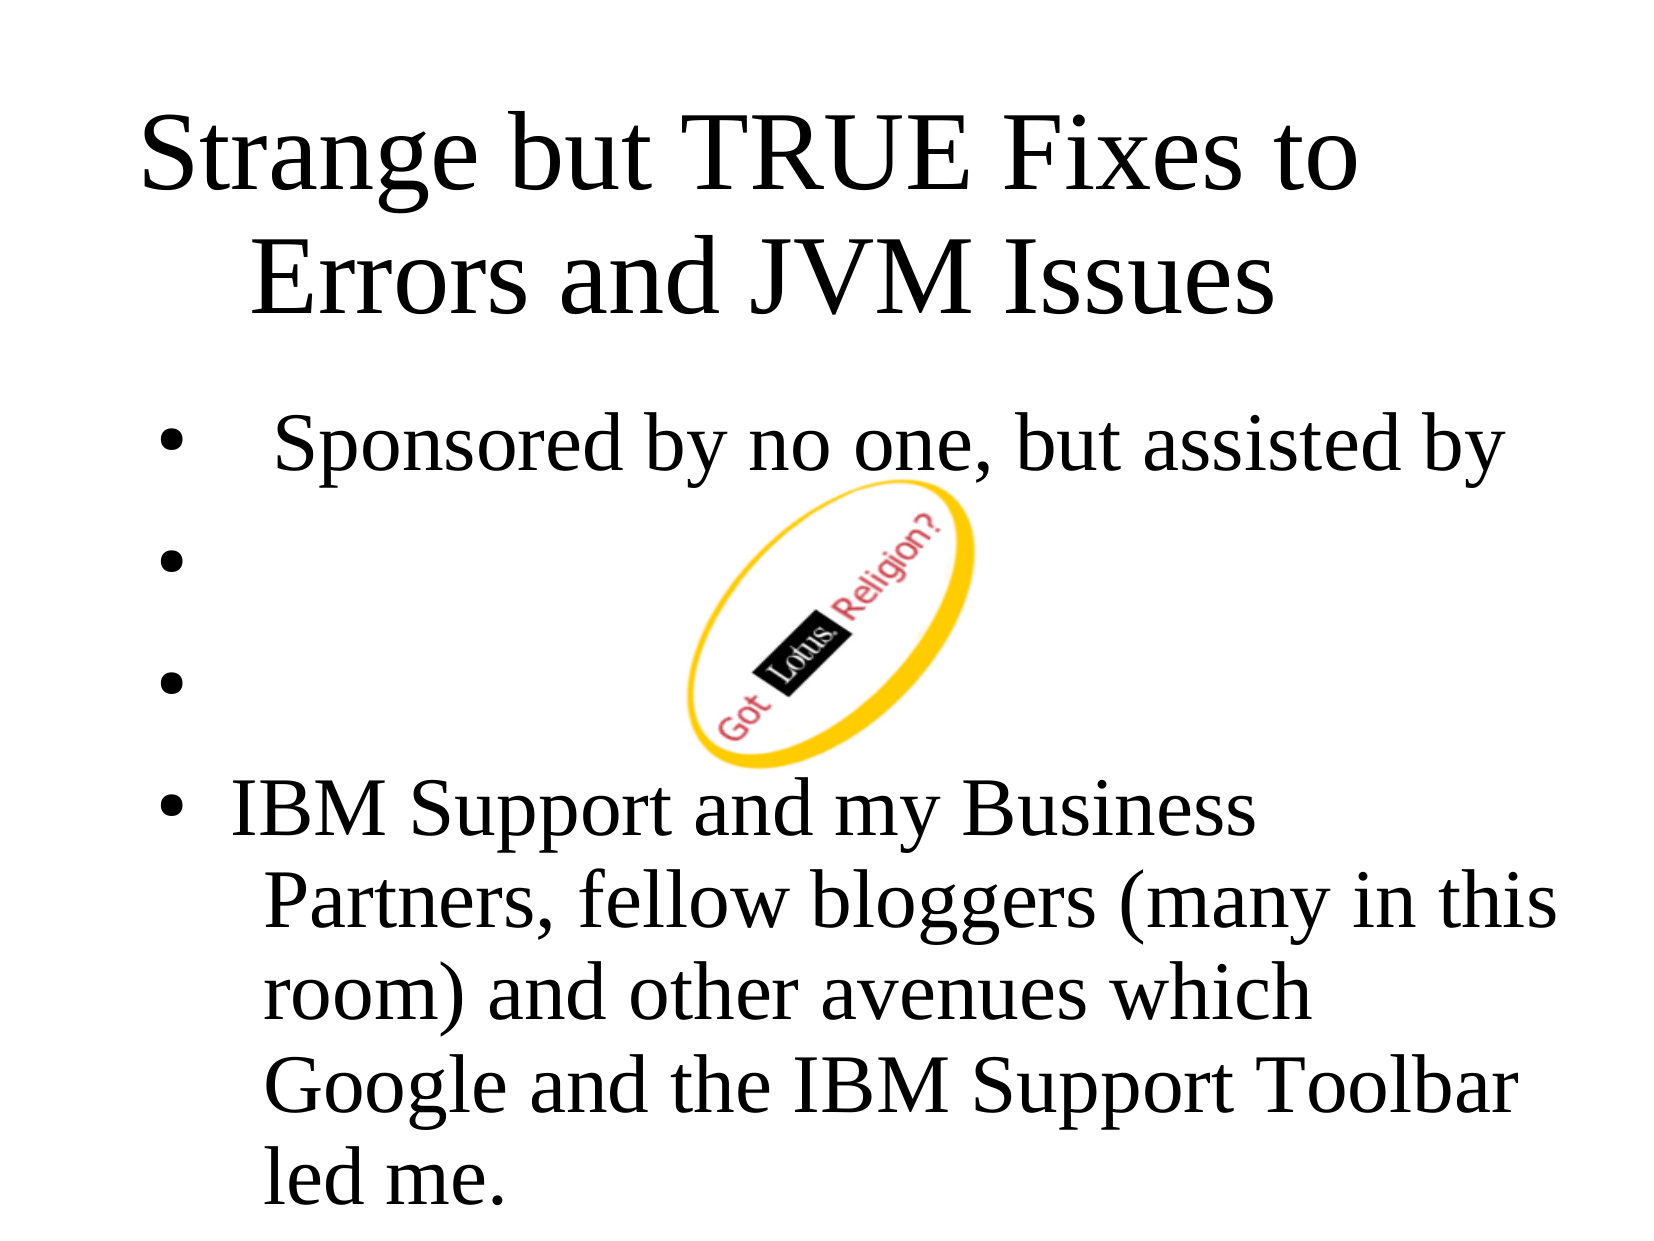

# Strange but TRUE Fixes to Errors and JVM Issues
 Sponsored by no one, but assisted by
 IBM Support and my Business Partners, fellow bloggers (many in this room) and other avenues which Google and the IBM Support Toolbar led me.